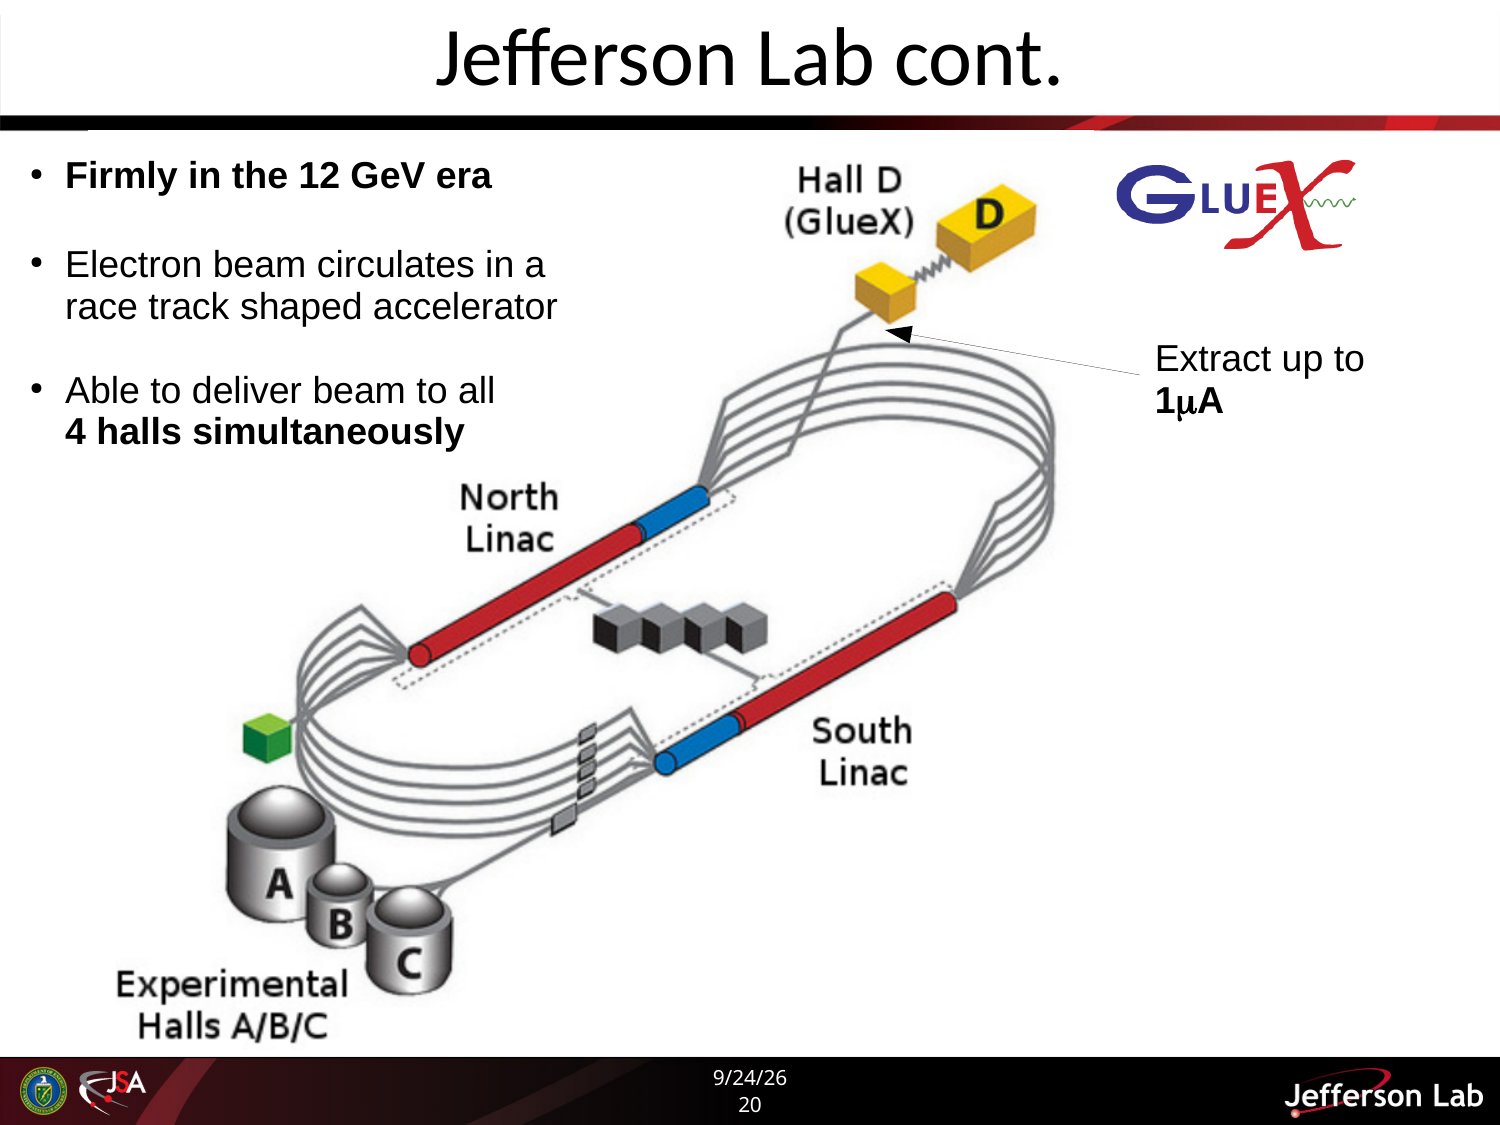

# Jefferson Lab cont.
Firmly in the 12 GeV era
Electron beam circulates in a race track shaped accelerator
Able to deliver beam to all 4 halls simultaneously
Extract up to 1mA
20